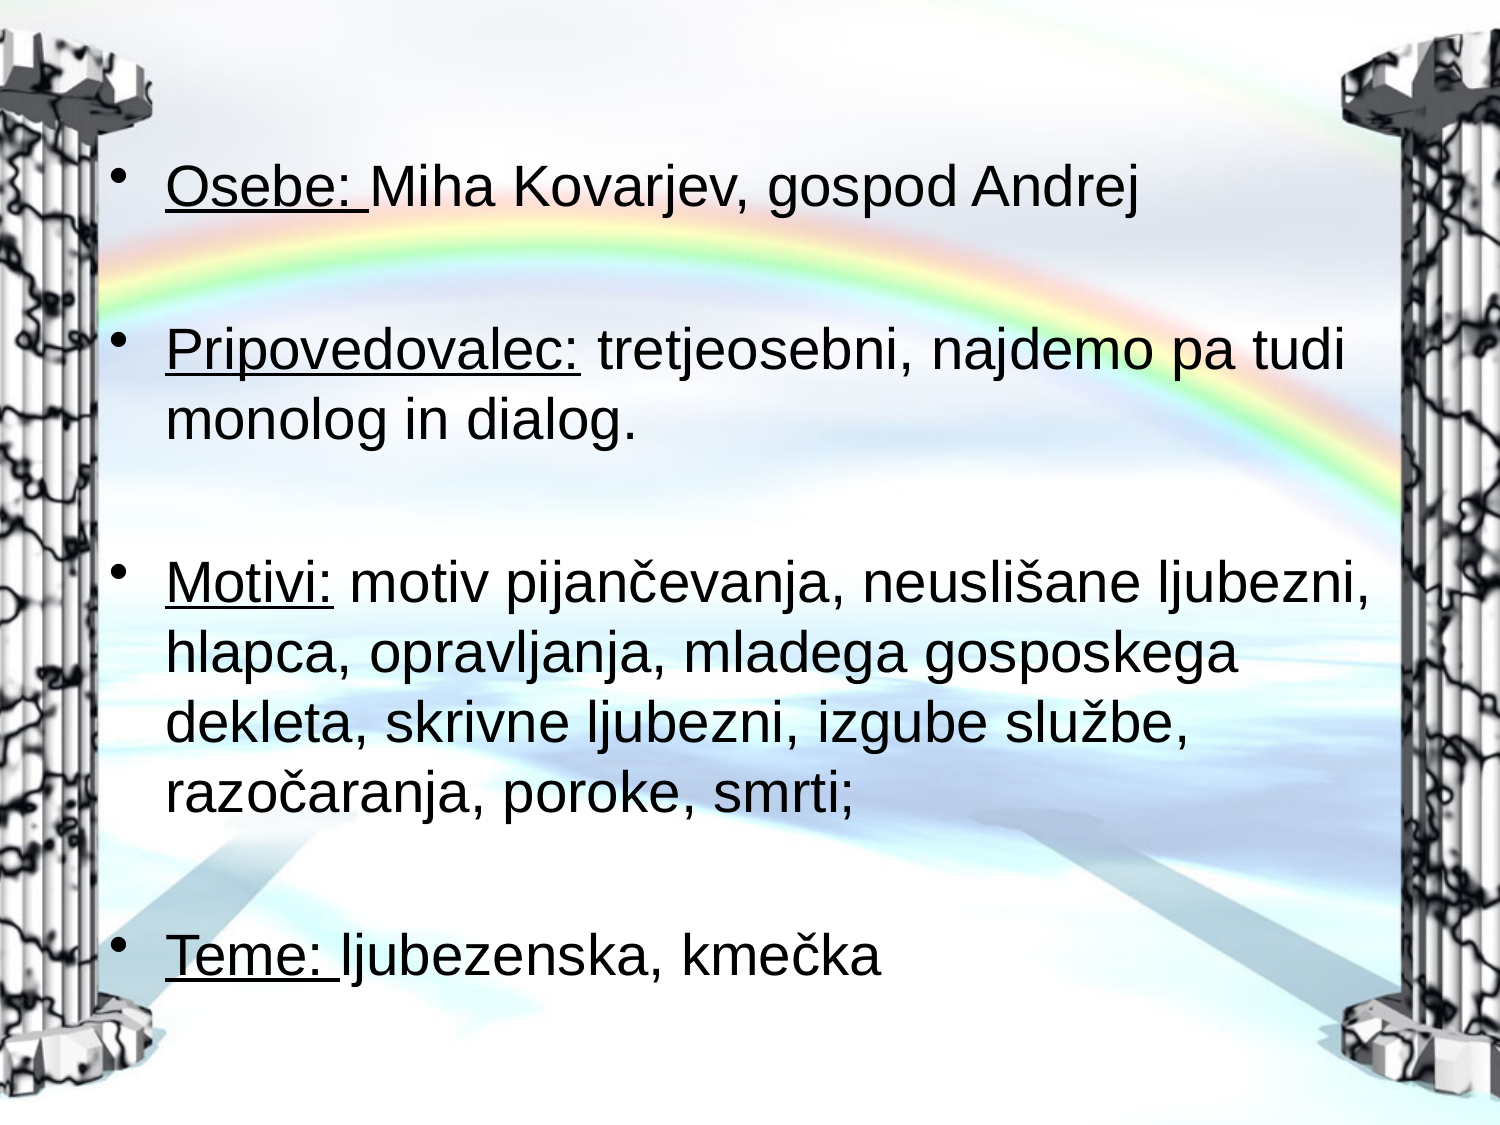

# Osebe: Miha Kovarjev, gospod Andrej
Pripovedovalec: tretjeosebni, najdemo pa tudi monolog in dialog.
Motivi: motiv pijančevanja, neuslišane ljubezni, hlapca, opravljanja, mladega gosposkega dekleta, skrivne ljubezni, izgube službe, razočaranja, poroke, smrti;
Teme: ljubezenska, kmečka